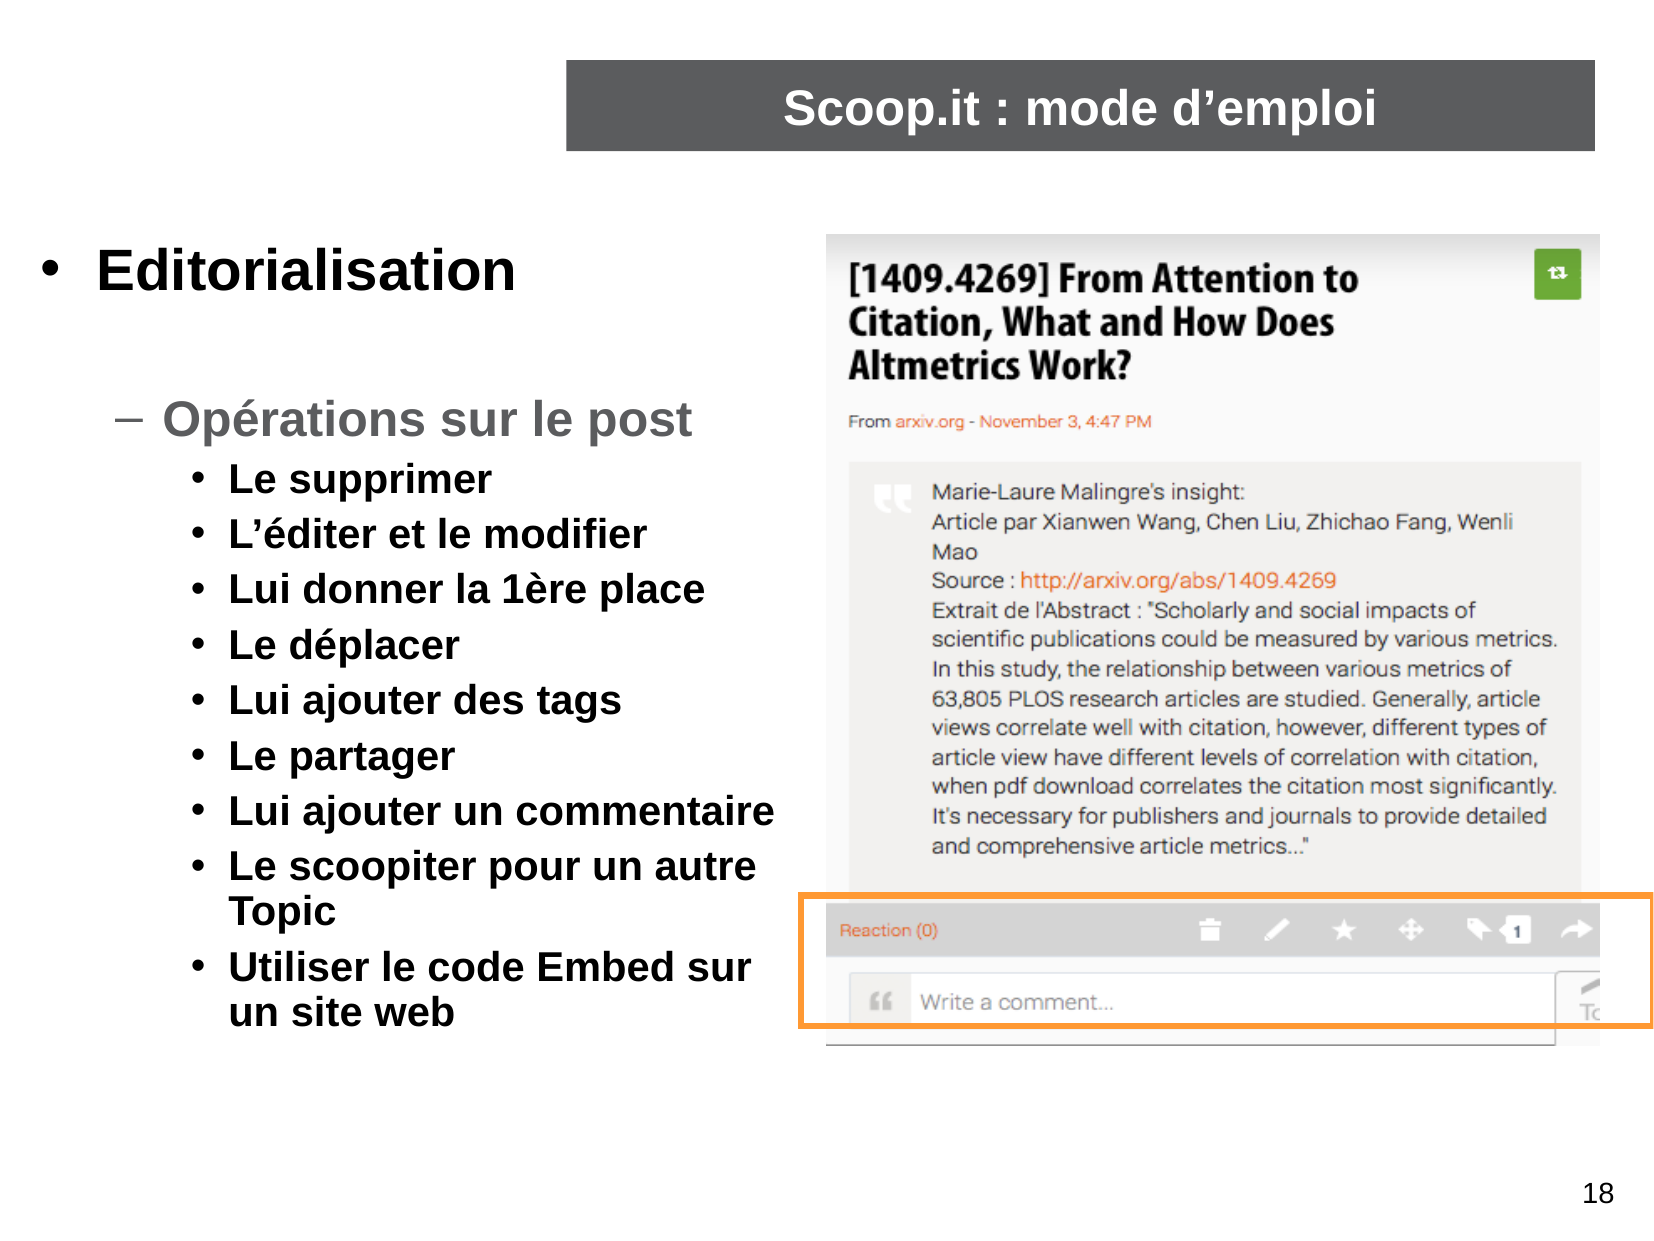

Scoop.it : mode d’emploi
Editorialisation
Opérations sur le post
Le supprimer
L’éditer et le modifier
Lui donner la 1ère place
Le déplacer
Lui ajouter des tags
Le partager
Lui ajouter un commentaire
Le scoopiter pour un autre Topic
Utiliser le code Embed sur un site web